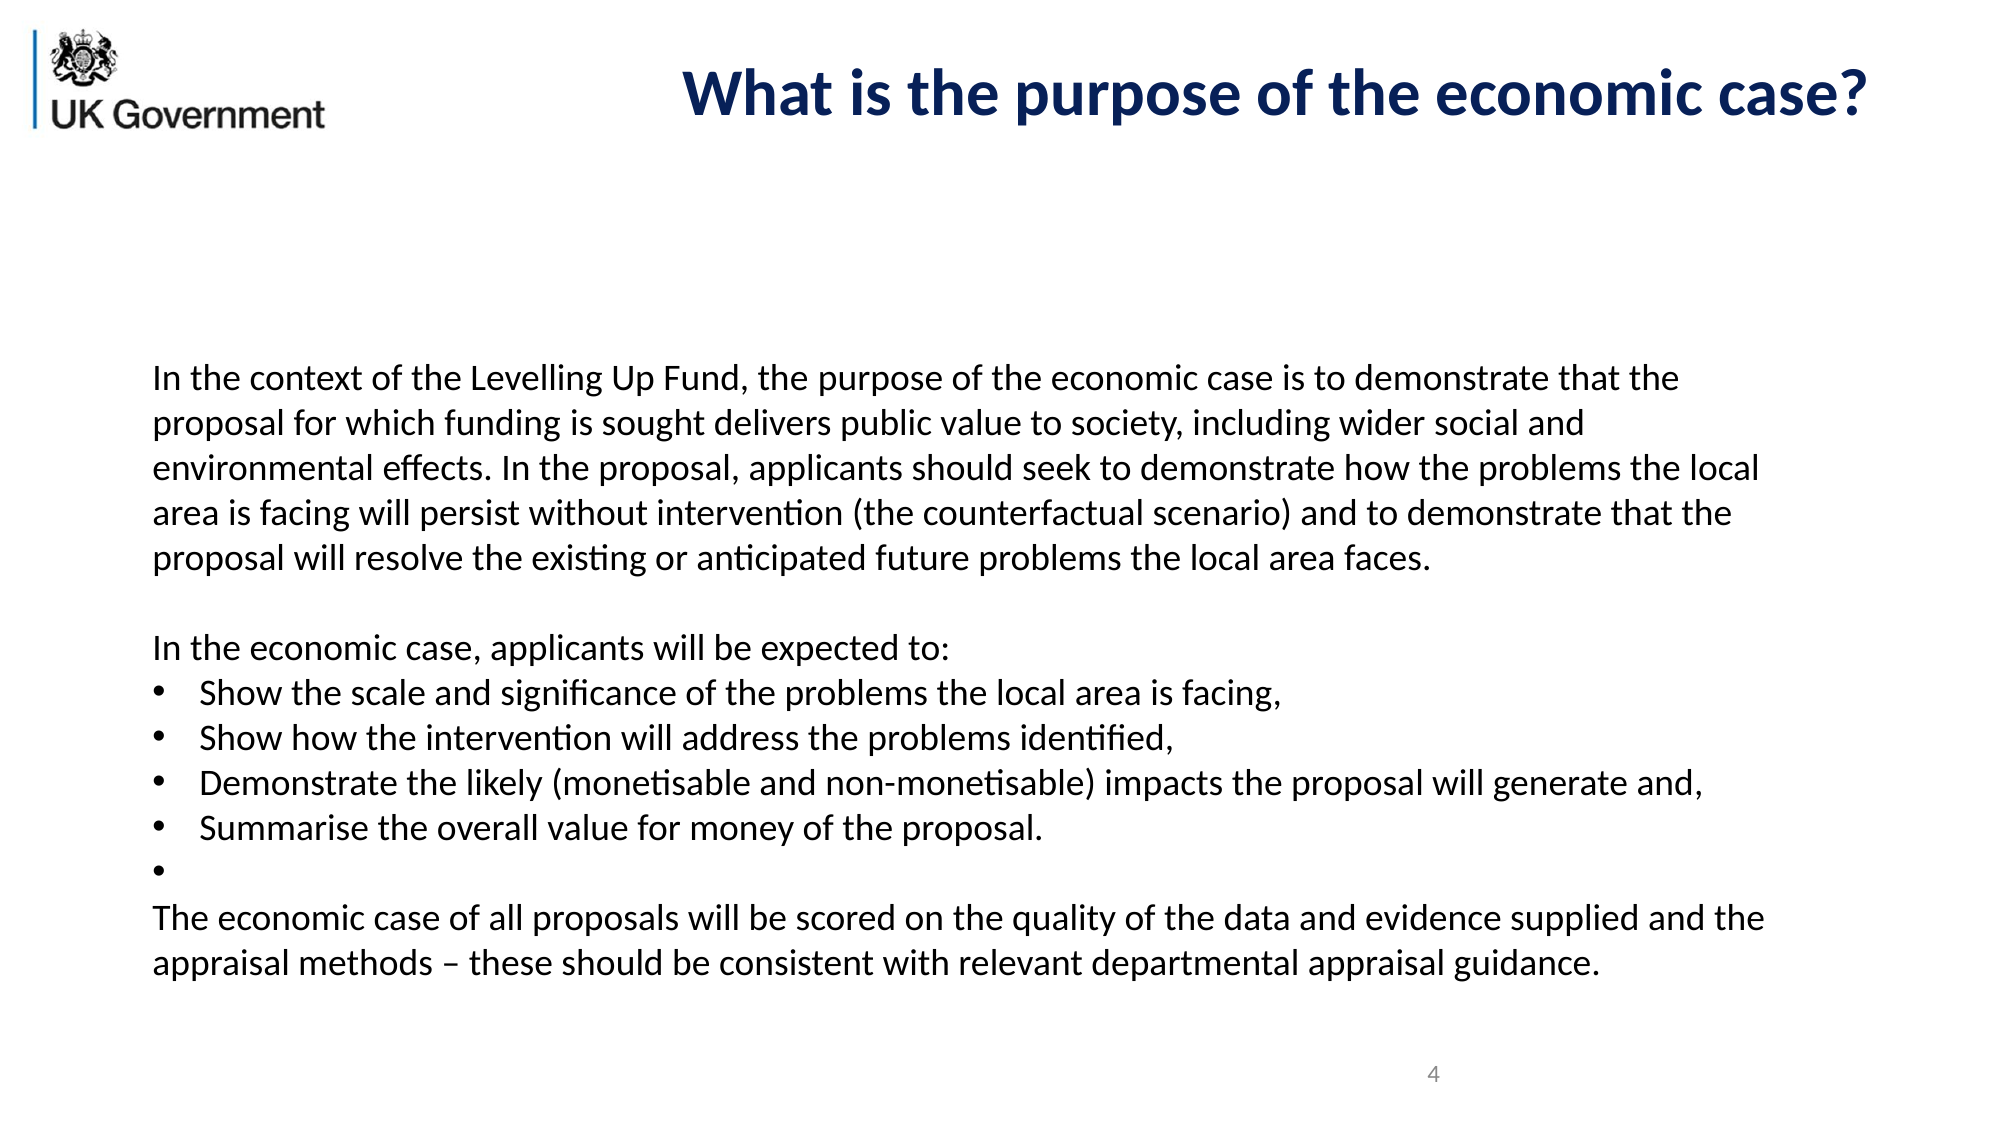

What is the purpose of the economic case?
In the context of the Levelling Up Fund, the purpose of the economic case is to demonstrate that the proposal for which funding is sought delivers public value to society, including wider social and environmental effects. In the proposal, applicants should seek to demonstrate how the problems the local area is facing will persist without intervention (the counterfactual scenario) and to demonstrate that the proposal will resolve the existing or anticipated future problems the local area faces.​
In the economic case, applicants will be expected to:
Show the scale and significance of the problems the local area is facing,
Show how the intervention will address the problems identified,
Demonstrate the likely (monetisable and non-monetisable) impacts the proposal will generate and,
Summarise the overall value for money of the proposal.
The economic case of all proposals will be scored on the quality of the data and evidence supplied and the appraisal methods – these should be consistent with relevant departmental appraisal guidance.
1